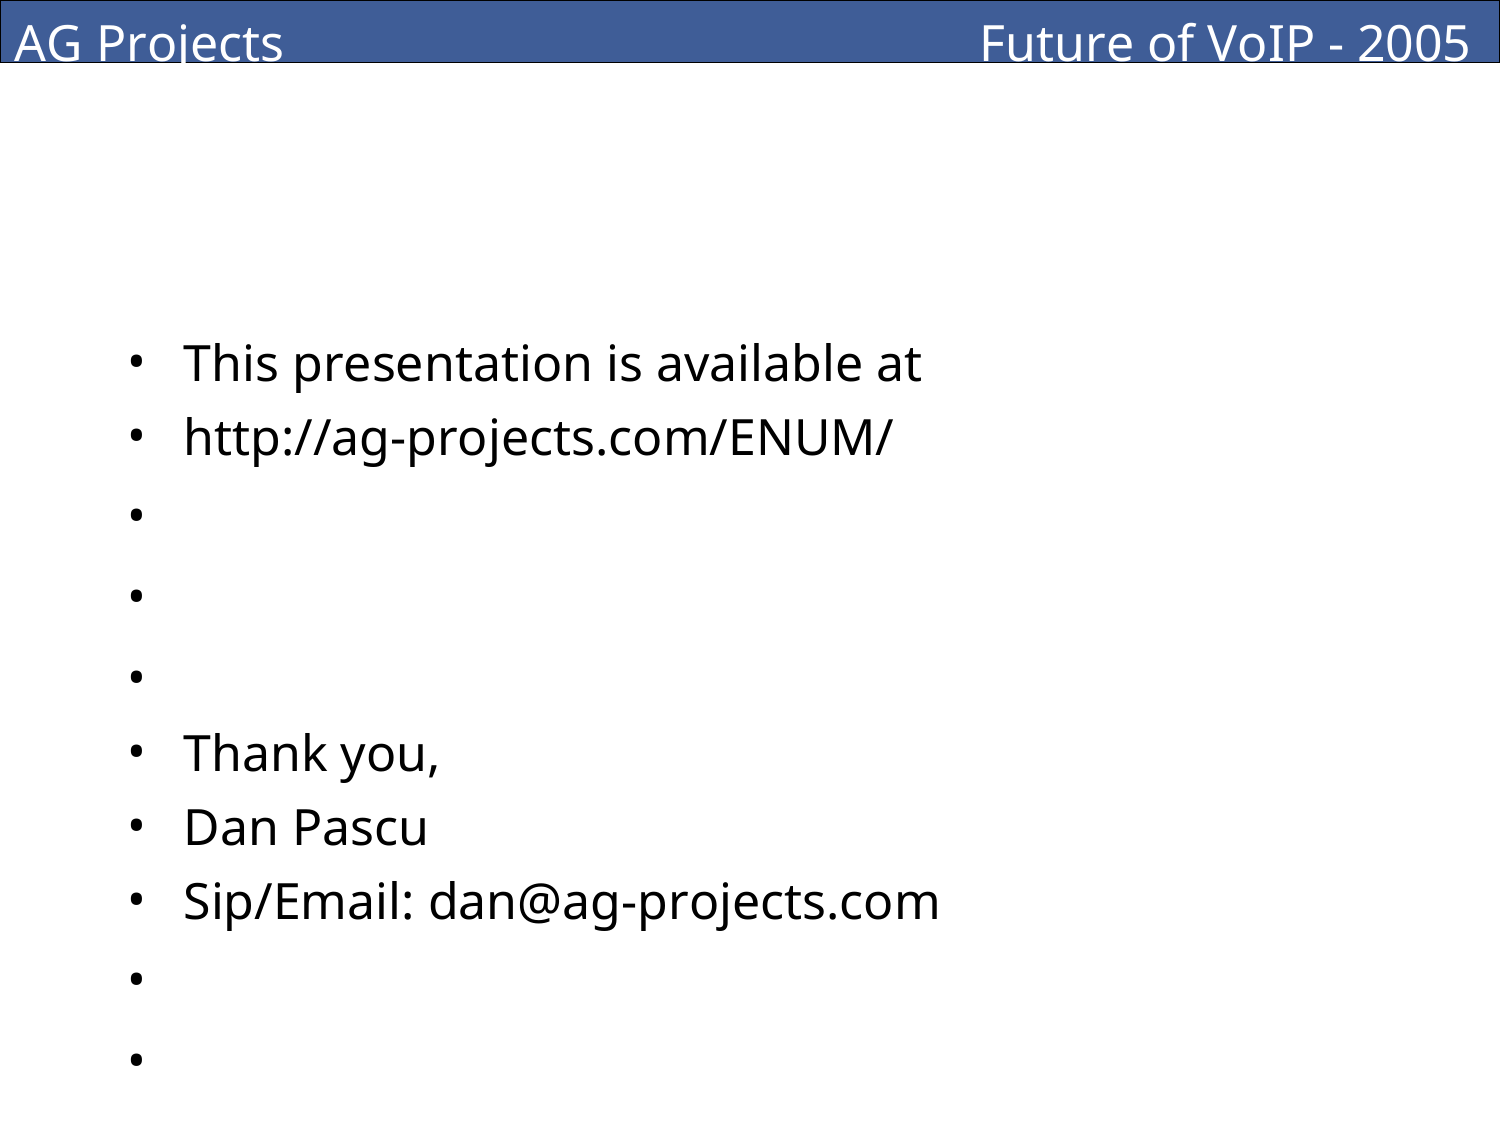

# This presentation is available at
http://ag-projects.com/ENUM/
Thank you,
Dan Pascu
Sip/Email: dan@ag-projects.com